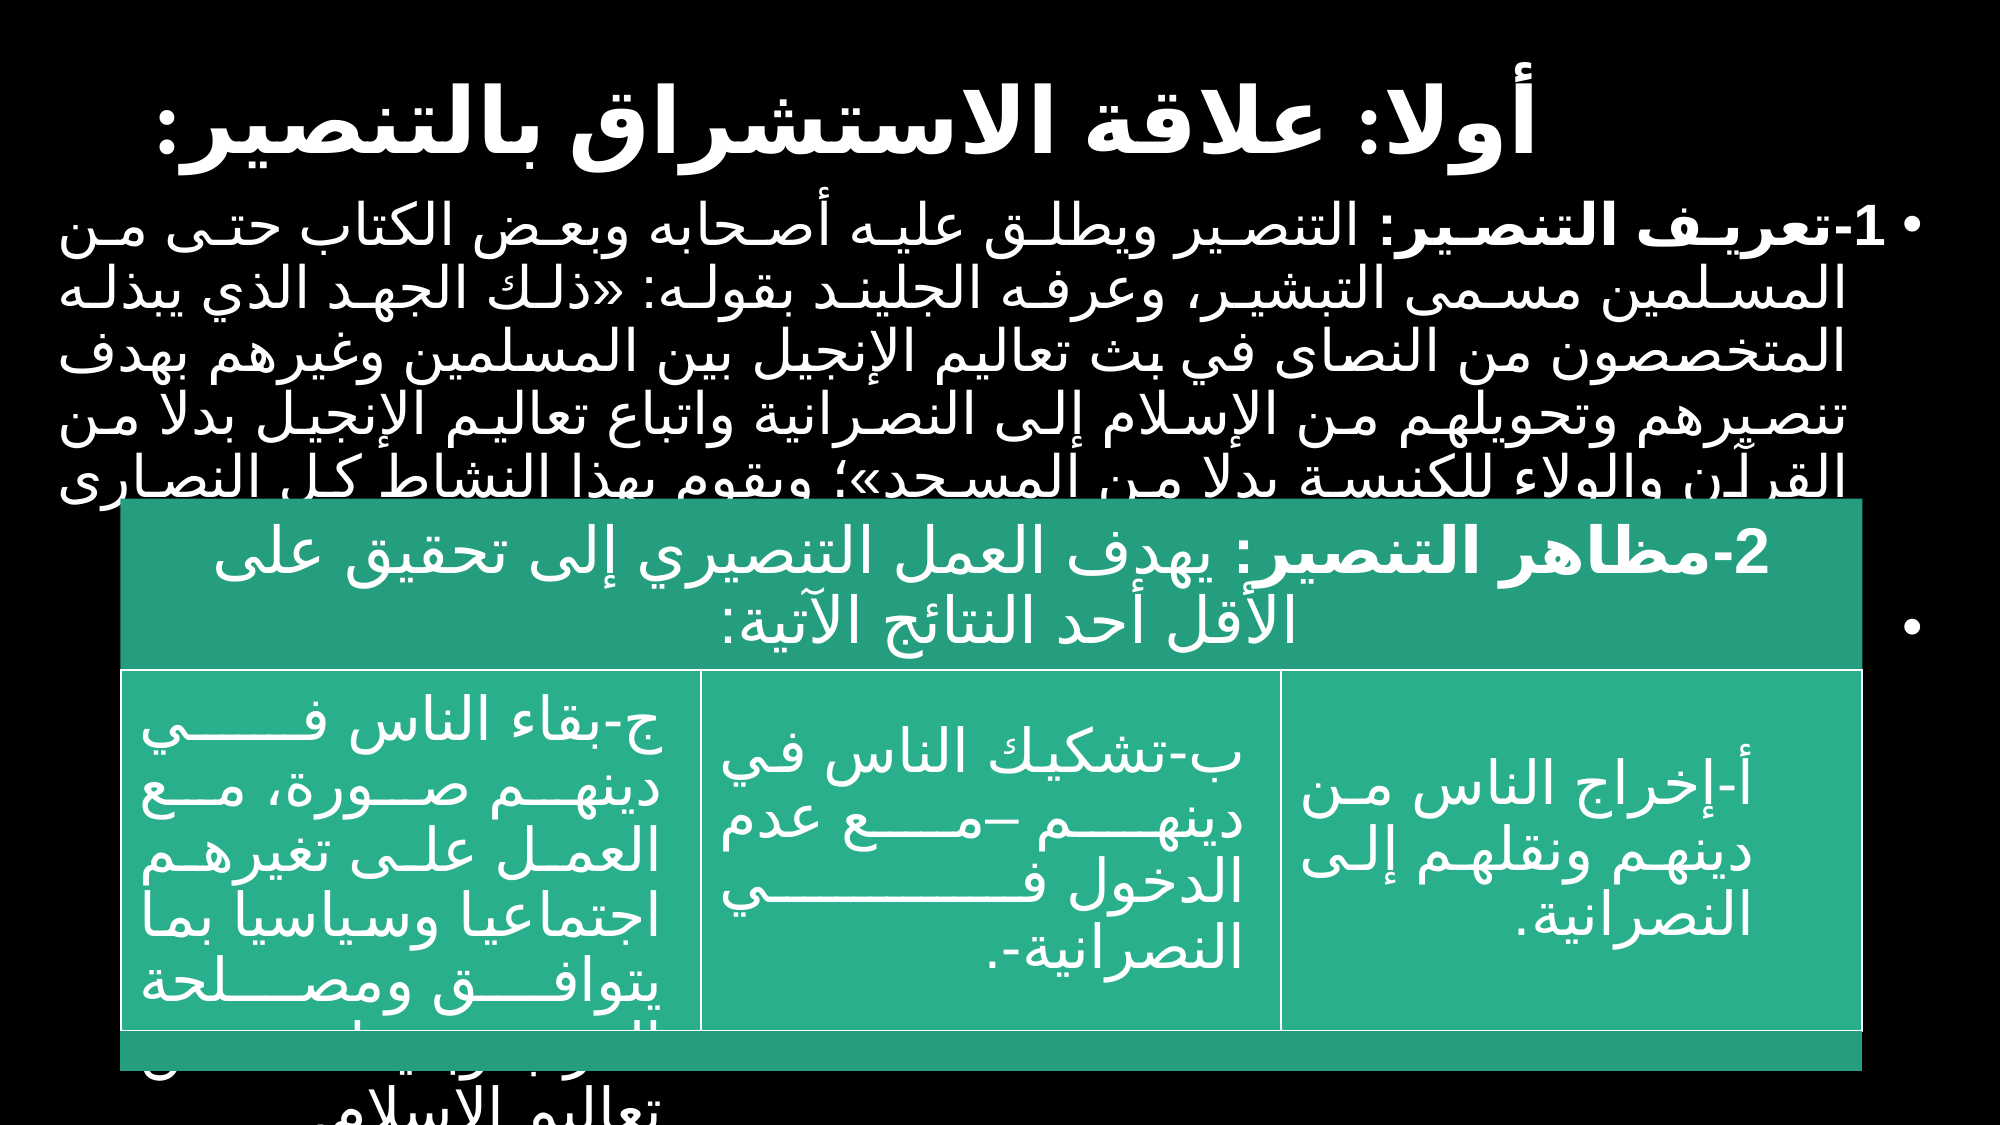

# أولا: علاقة الاستشراق بالتنصير:
1-تعريف التنصير: التنصير ويطلق عليه أصحابه وبعض الكتاب حتى من المسلمين مسمى التبشير، وعرفه الجليند بقوله: «ذلك الجهد الذي يبذله المتخصصون من النصاى في بث تعاليم الإنجيل بين المسلمين وغيرهم بهدف تنصيرهم وتحويلهم من الإسلام إلى النصرانية واتباع تعاليم الإنجيل بدلا من القرآن والولاء للكنيسة بدلا من المسجد»؛ ويقوم بهذا النشاط كل النصارى باختلافهم فرقهم وطوائفهم.
2-مظاهر التنصير: يهدف العمل التنصيري إلى تحقيق على الأقل أحد النتائج الآتية:
ج-بقاء الناس في دينهم صورة، مع العمل على تغيرهم اجتماعيا وسياسيا بما يتوافق ومصلحة الغرب وبعيدا عن تعاليم الإسلام.
ب-تشكيك الناس في دينهم –مع عدم الدخول في النصرانية-.
أ-إخراج الناس من دينهم ونقلهم إلى النصرانية.